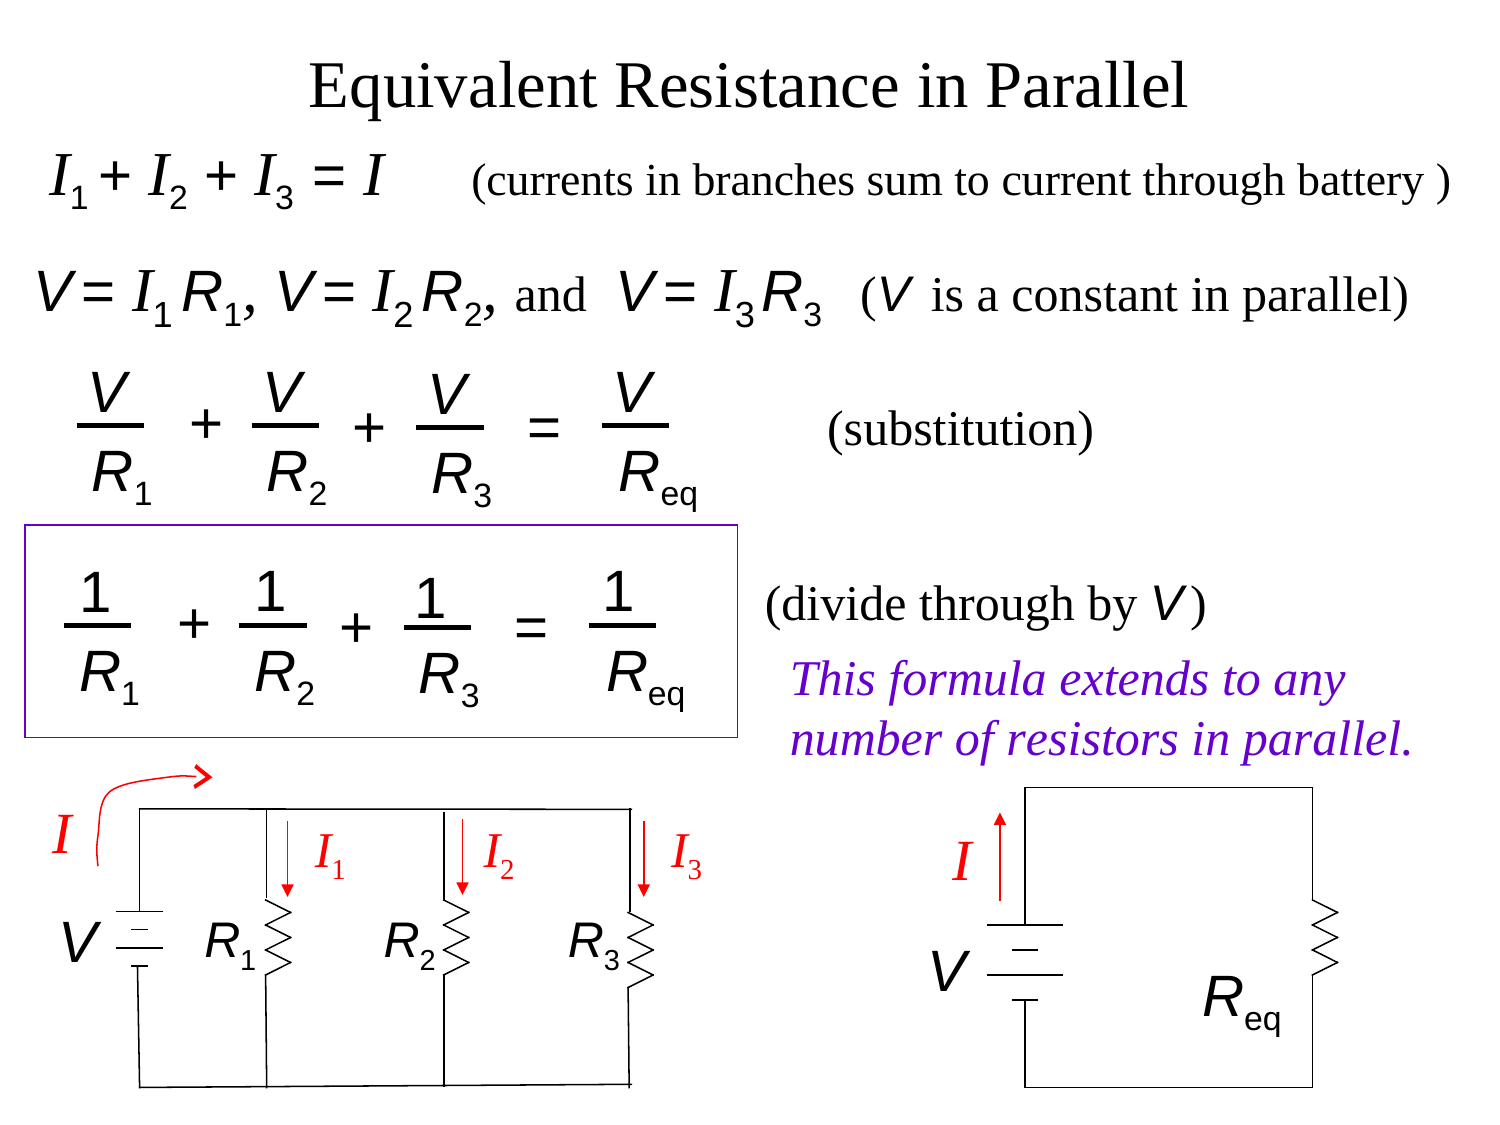

# Equivalent Resistance in Parallel
 I1 + I2 + I3 = I (currents in branches sum to current through battery )
V = I1 R1, V = I2 R2, and V = I3 R3 (V is a constant in parallel)
V
V
V
V
+
+
=
(substitution)
R1
R2
Req
R3
1
1
1
1
(divide through by V )
+
+
=
R1
R2
Req
R3
This formula extends to any number of resistors in parallel.
I
I1
I2
I3
I
V
R1
R2
R3
V
Req